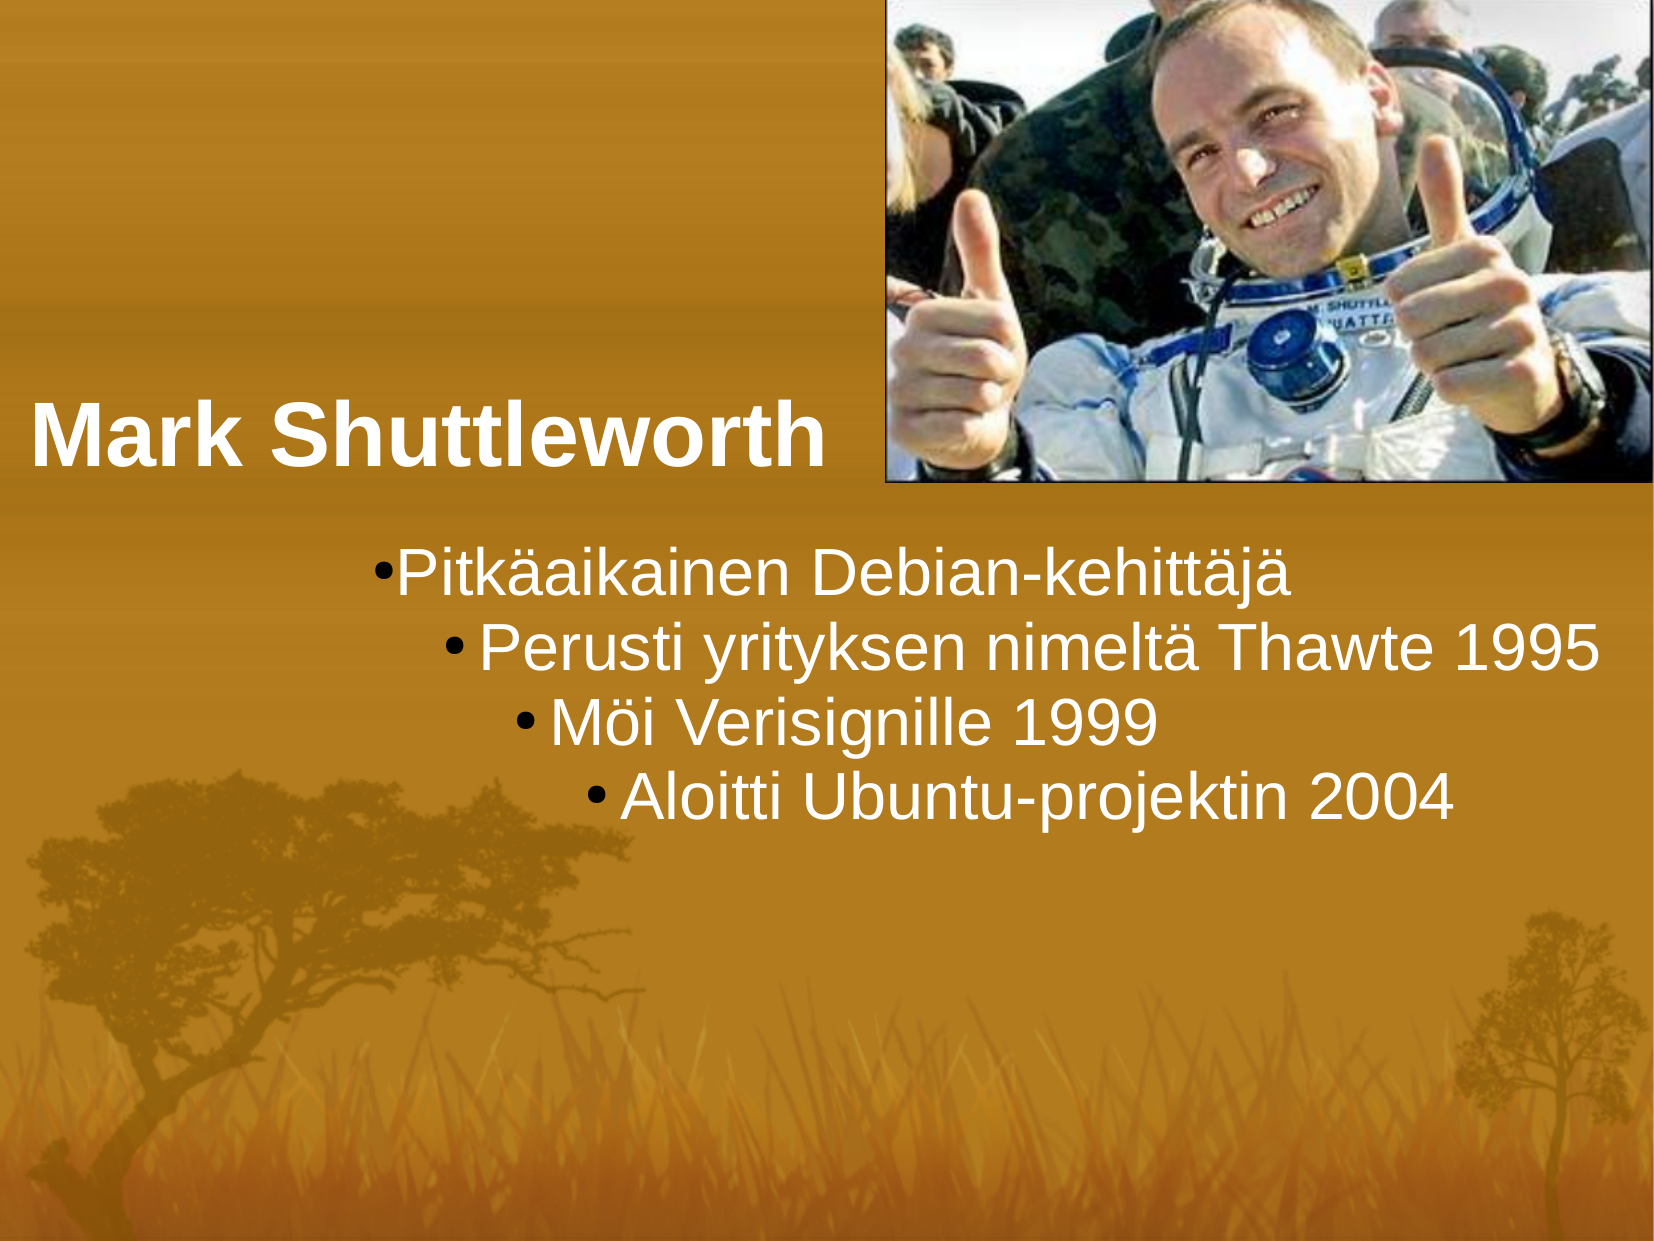

Mark Shuttleworth
# Pitkäaikainen Debian-kehittäjä
Perusti yrityksen nimeltä Thawte 1995
Möi Verisignille 1999
Aloitti Ubuntu-projektin 2004